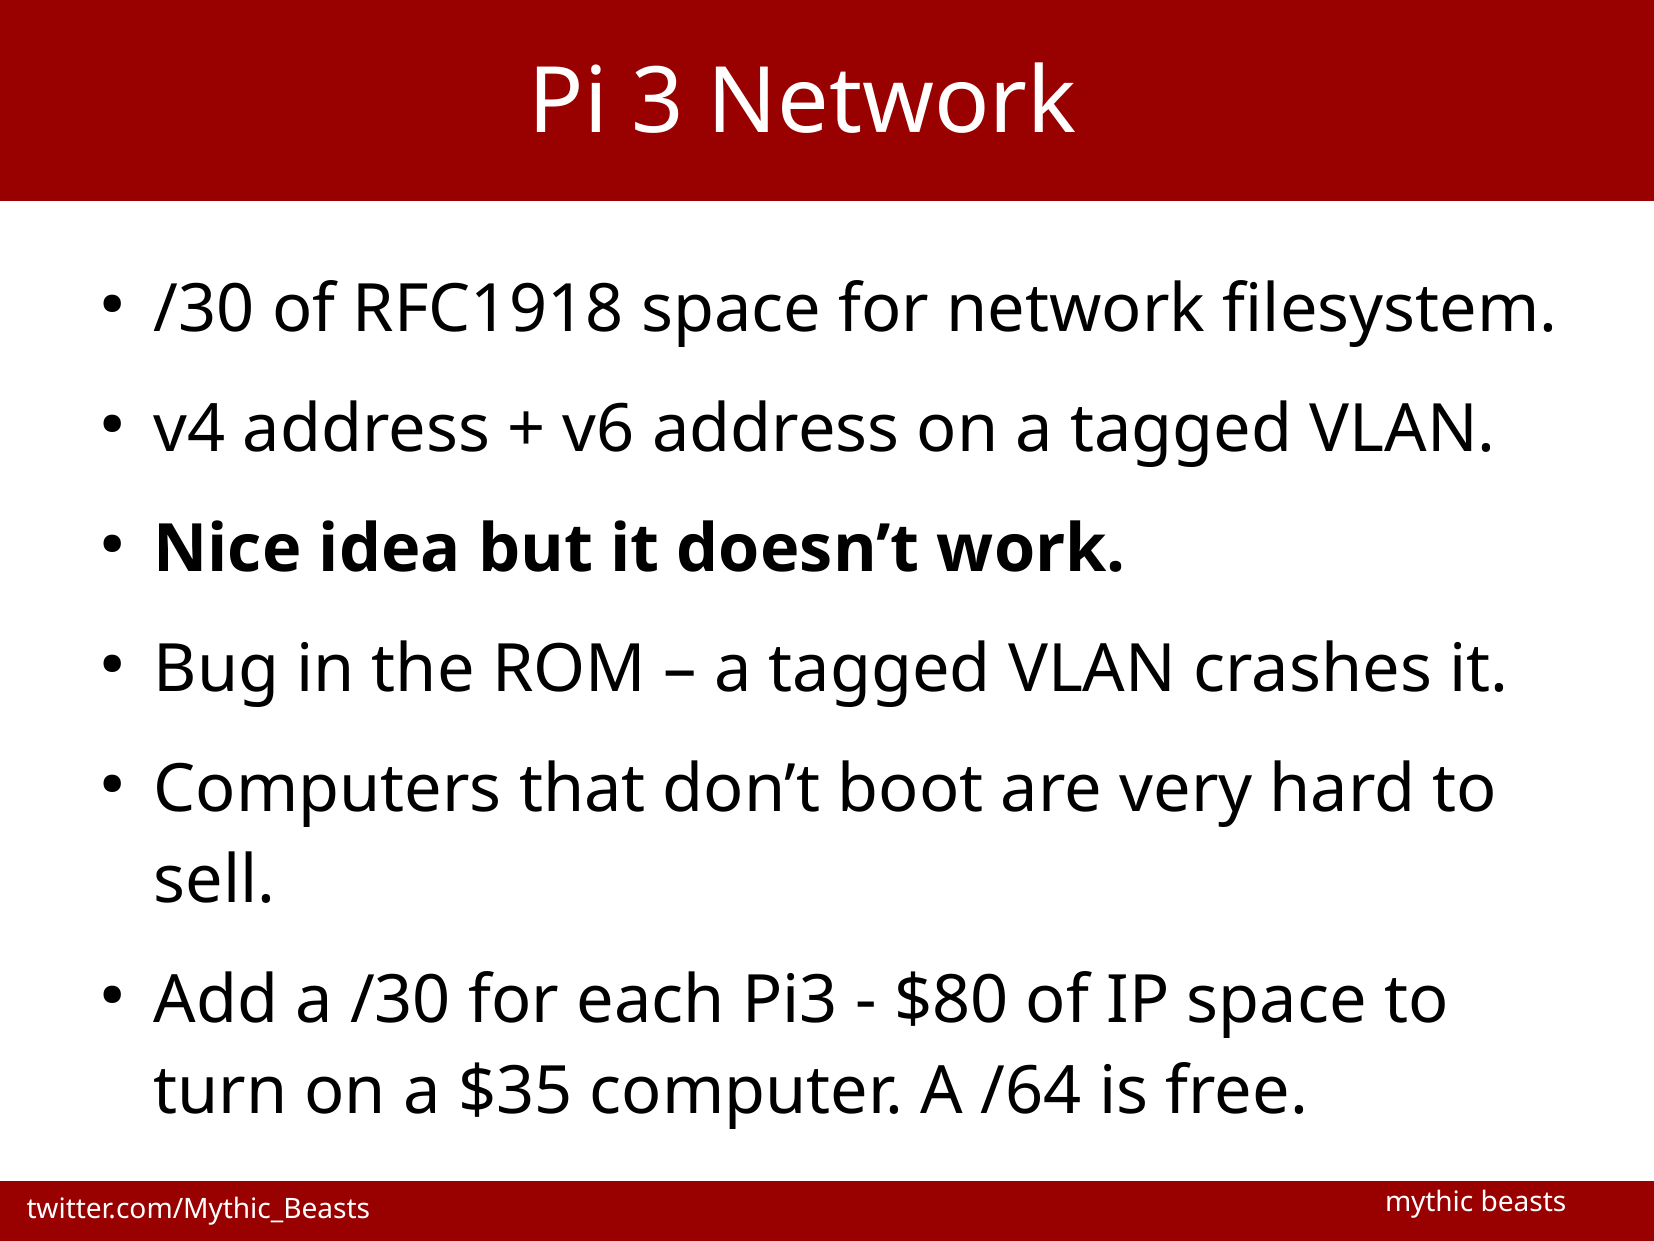

# Pi 3 Network
/30 of RFC1918 space for network filesystem.
v4 address + v6 address on a tagged VLAN.
Nice idea but it doesn’t work.
Bug in the ROM – a tagged VLAN crashes it.
Computers that don’t boot are very hard to sell.
Add a /30 for each Pi3 - $80 of IP space to turn on a $35 computer. A /64 is free.